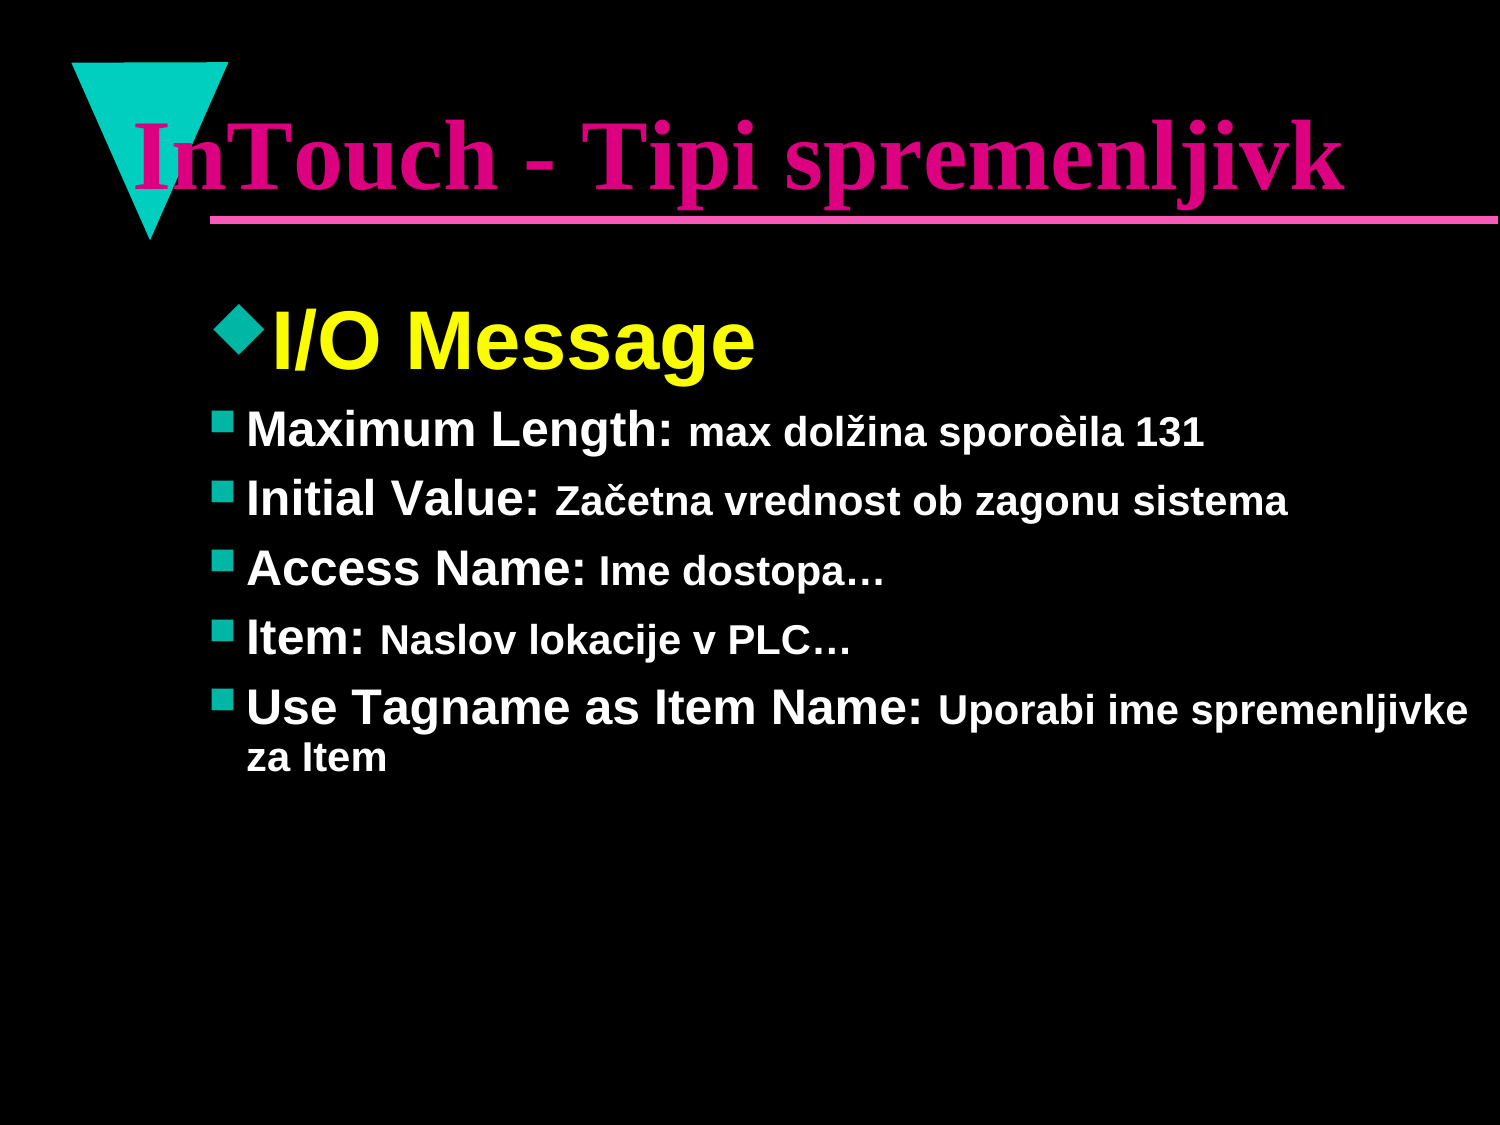

# InTouch - Tipi spremenljivk
I/O Message
Maximum Length: max dolžina sporoèila 131
Initial Value: Začetna vrednost ob zagonu sistema
Access Name: Ime dostopa…
Item: Naslov lokacije v PLC…
Use Tagname as Item Name: Uporabi ime spremenljivke za Item
Slovar spremenljivk
20